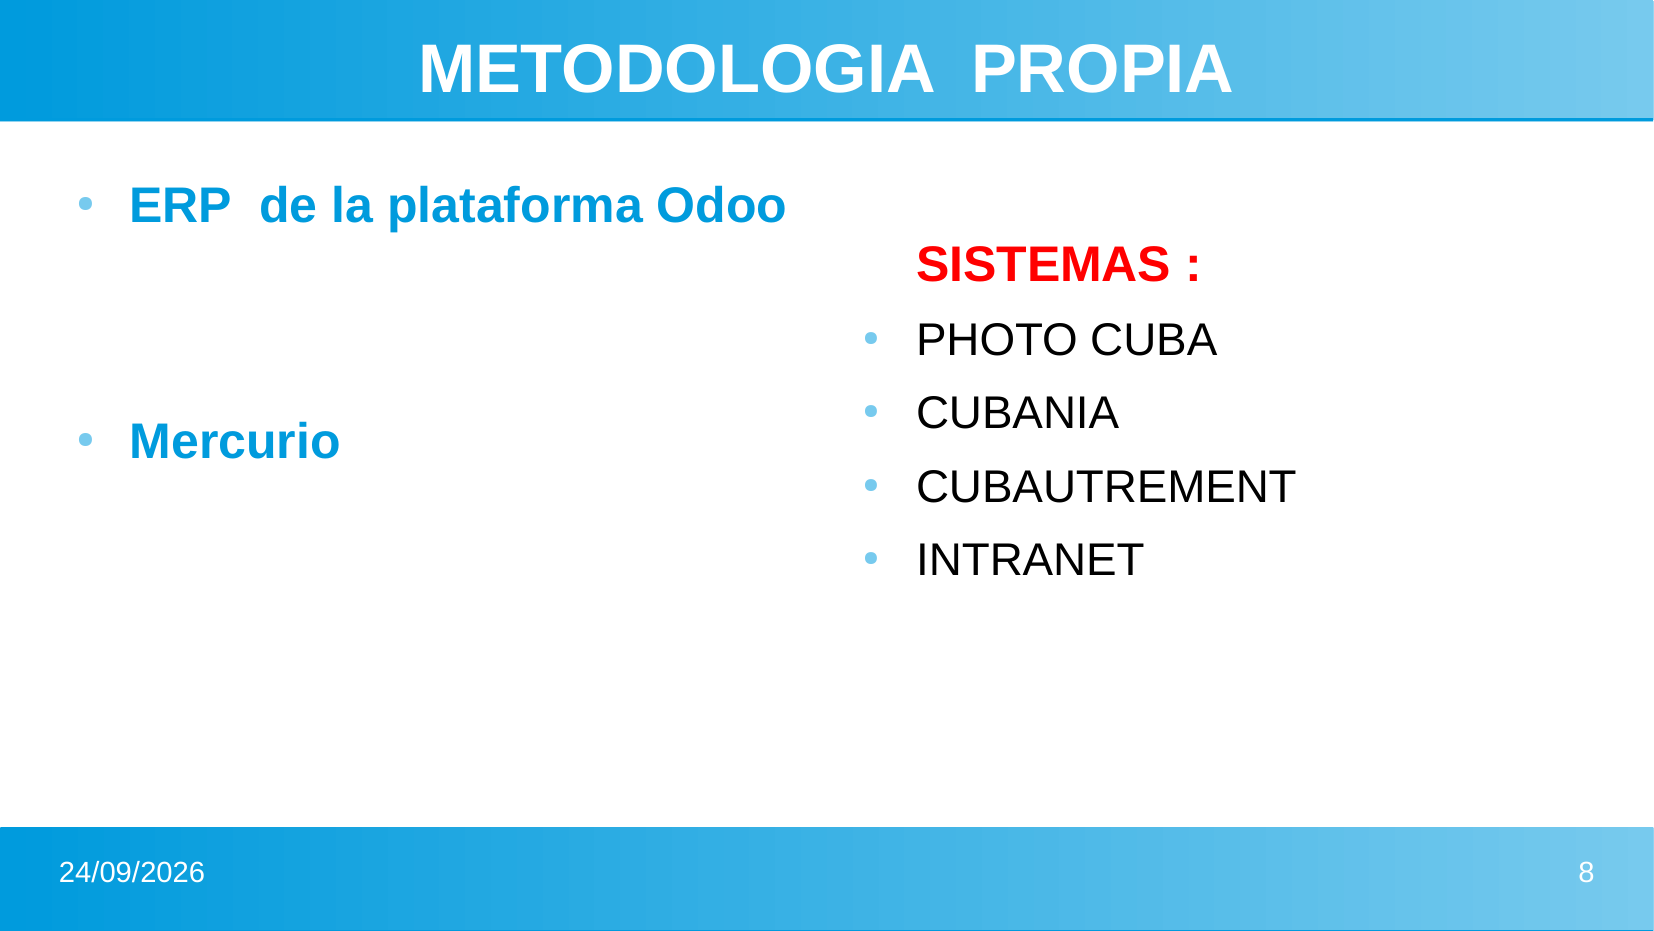

# METODOLOGIA PROPIA
ERP de la plataforma Odoo
SISTEMAS :
PHOTO CUBA
CUBANIA
CUBAUTREMENT
INTRANET
Mercurio
8